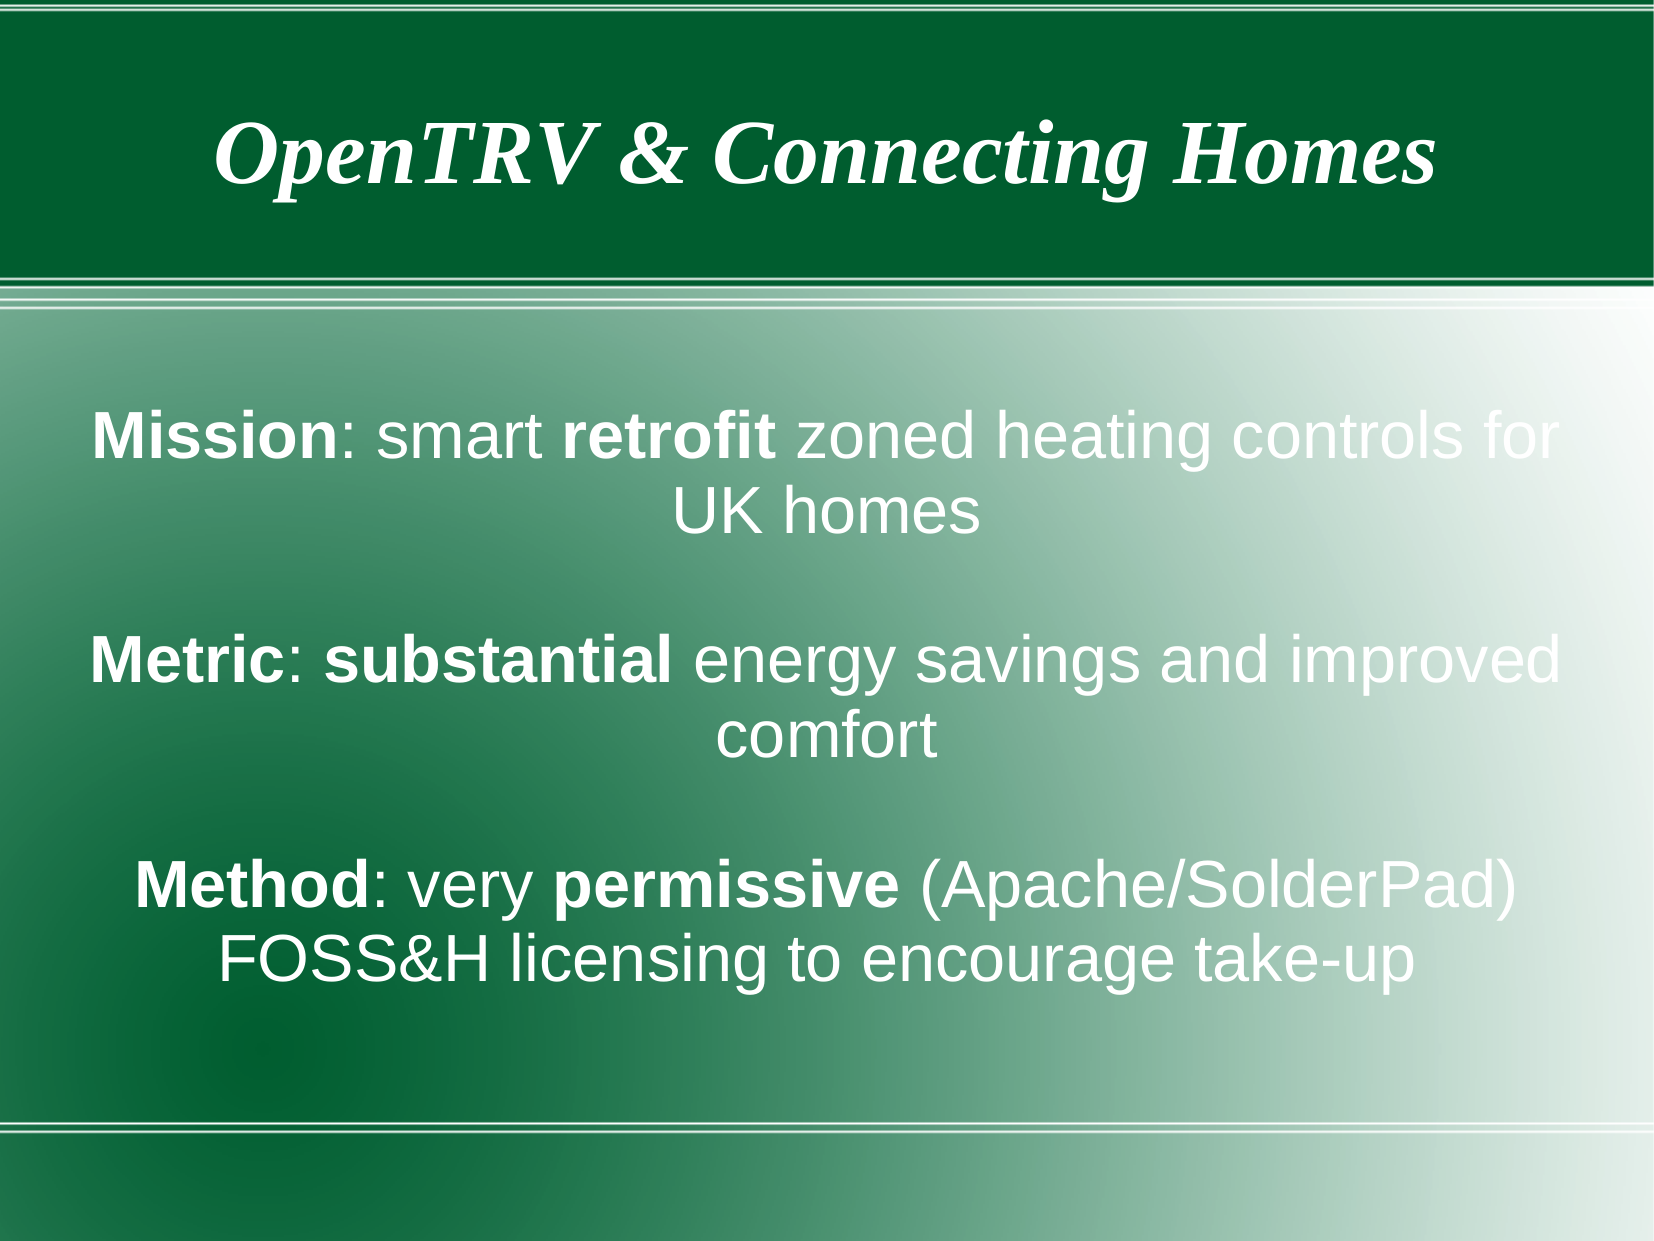

# OpenTRV & Connecting Homes
Mission: smart retrofit zoned heating controls for UK homes
Metric: substantial energy savings and improved comfort
Method: very permissive (Apache/SolderPad) FOSS&H licensing to encourage take-up